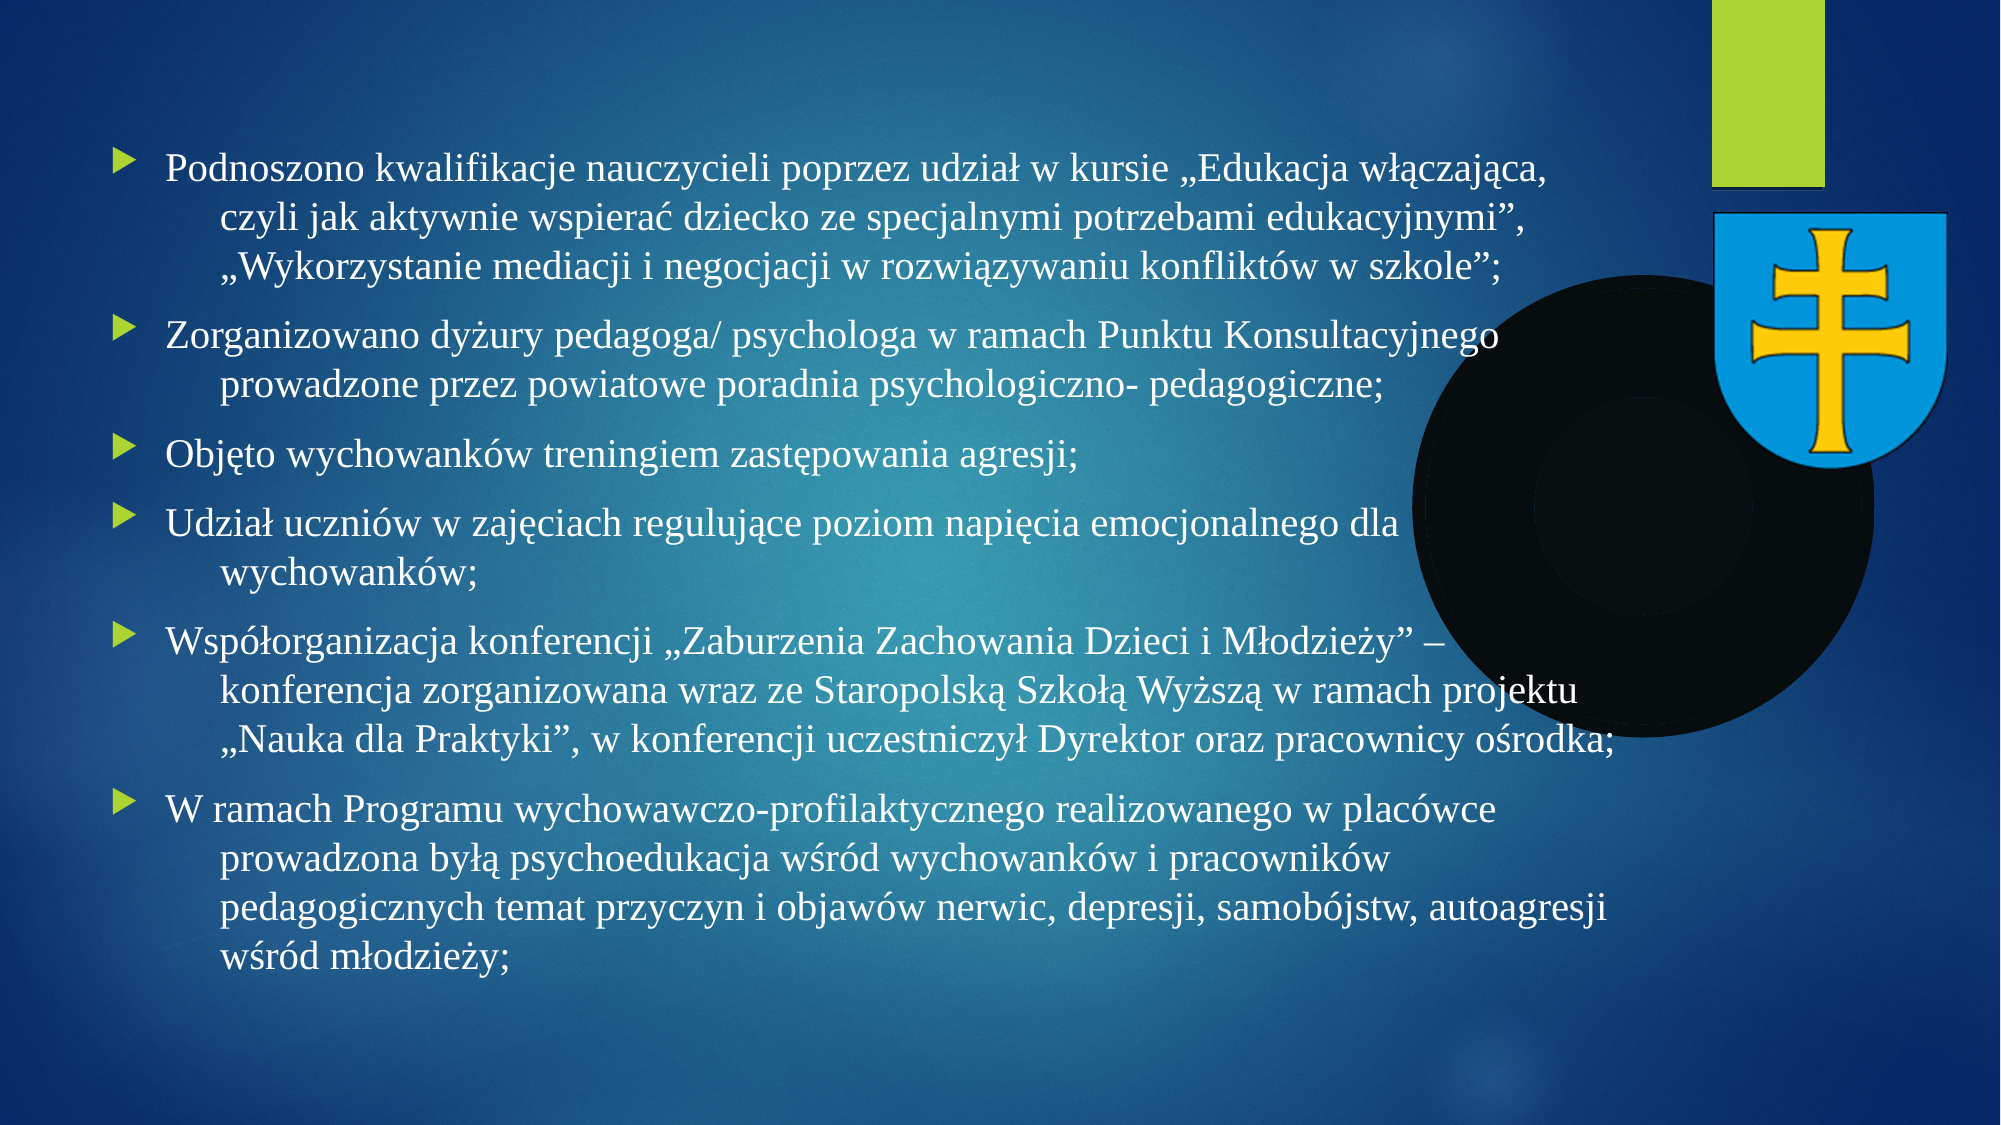

# Podnoszono kwalifikacje nauczycieli poprzez udział w kursie „Edukacja włączająca, czyli jak aktywnie wspierać dziecko ze specjalnymi potrzebami edukacyjnymi”, „Wykorzystanie mediacji i negocjacji w rozwiązywaniu konfliktów w szkole”;
Zorganizowano dyżury pedagoga/ psychologa w ramach Punktu Konsultacyjnego prowadzone przez powiatowe poradnia psychologiczno- pedagogiczne;
Objęto wychowanków treningiem zastępowania agresji;
Udział uczniów w zajęciach regulujące poziom napięcia emocjonalnego dla wychowanków;
Współorganizacja konferencji „Zaburzenia Zachowania Dzieci i Młodzieży” – konferencja zorganizowana wraz ze Staropolską Szkołą Wyższą w ramach projektu „Nauka dla Praktyki”, w konferencji uczestniczył Dyrektor oraz pracownicy ośrodka;
W ramach Programu wychowawczo-profilaktycznego realizowanego w placówce prowadzona byłą psychoedukacja wśród wychowanków i pracowników pedagogicznych temat przyczyn i objawów nerwic, depresji, samobójstw, autoagresji wśród młodzieży;